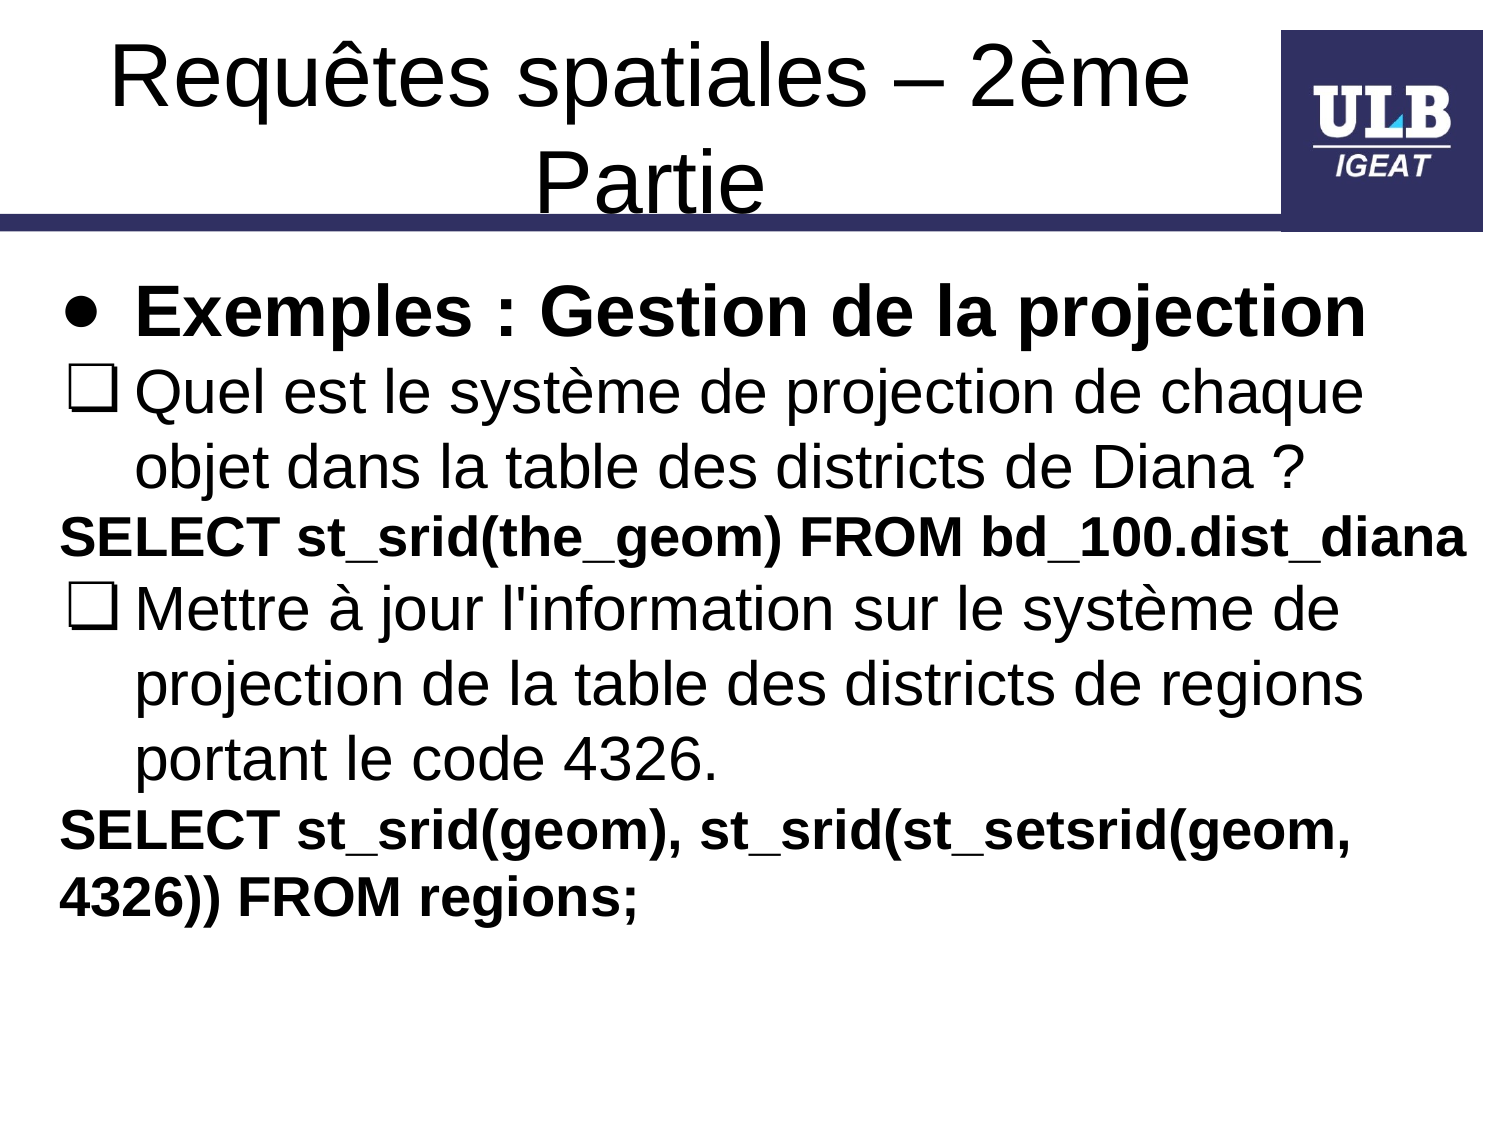

# Requêtes spatiales – 2ème Partie
Exemples : Gestion de la projection
Quel est le système de projection de chaque objet dans la table des districts de Diana ?
SELECT st_srid(the_geom) FROM bd_100.dist_diana
Mettre à jour l'information sur le système de projection de la table des districts de regions portant le code 4326.
SELECT st_srid(geom), st_srid(st_setsrid(geom, 4326)) FROM regions;